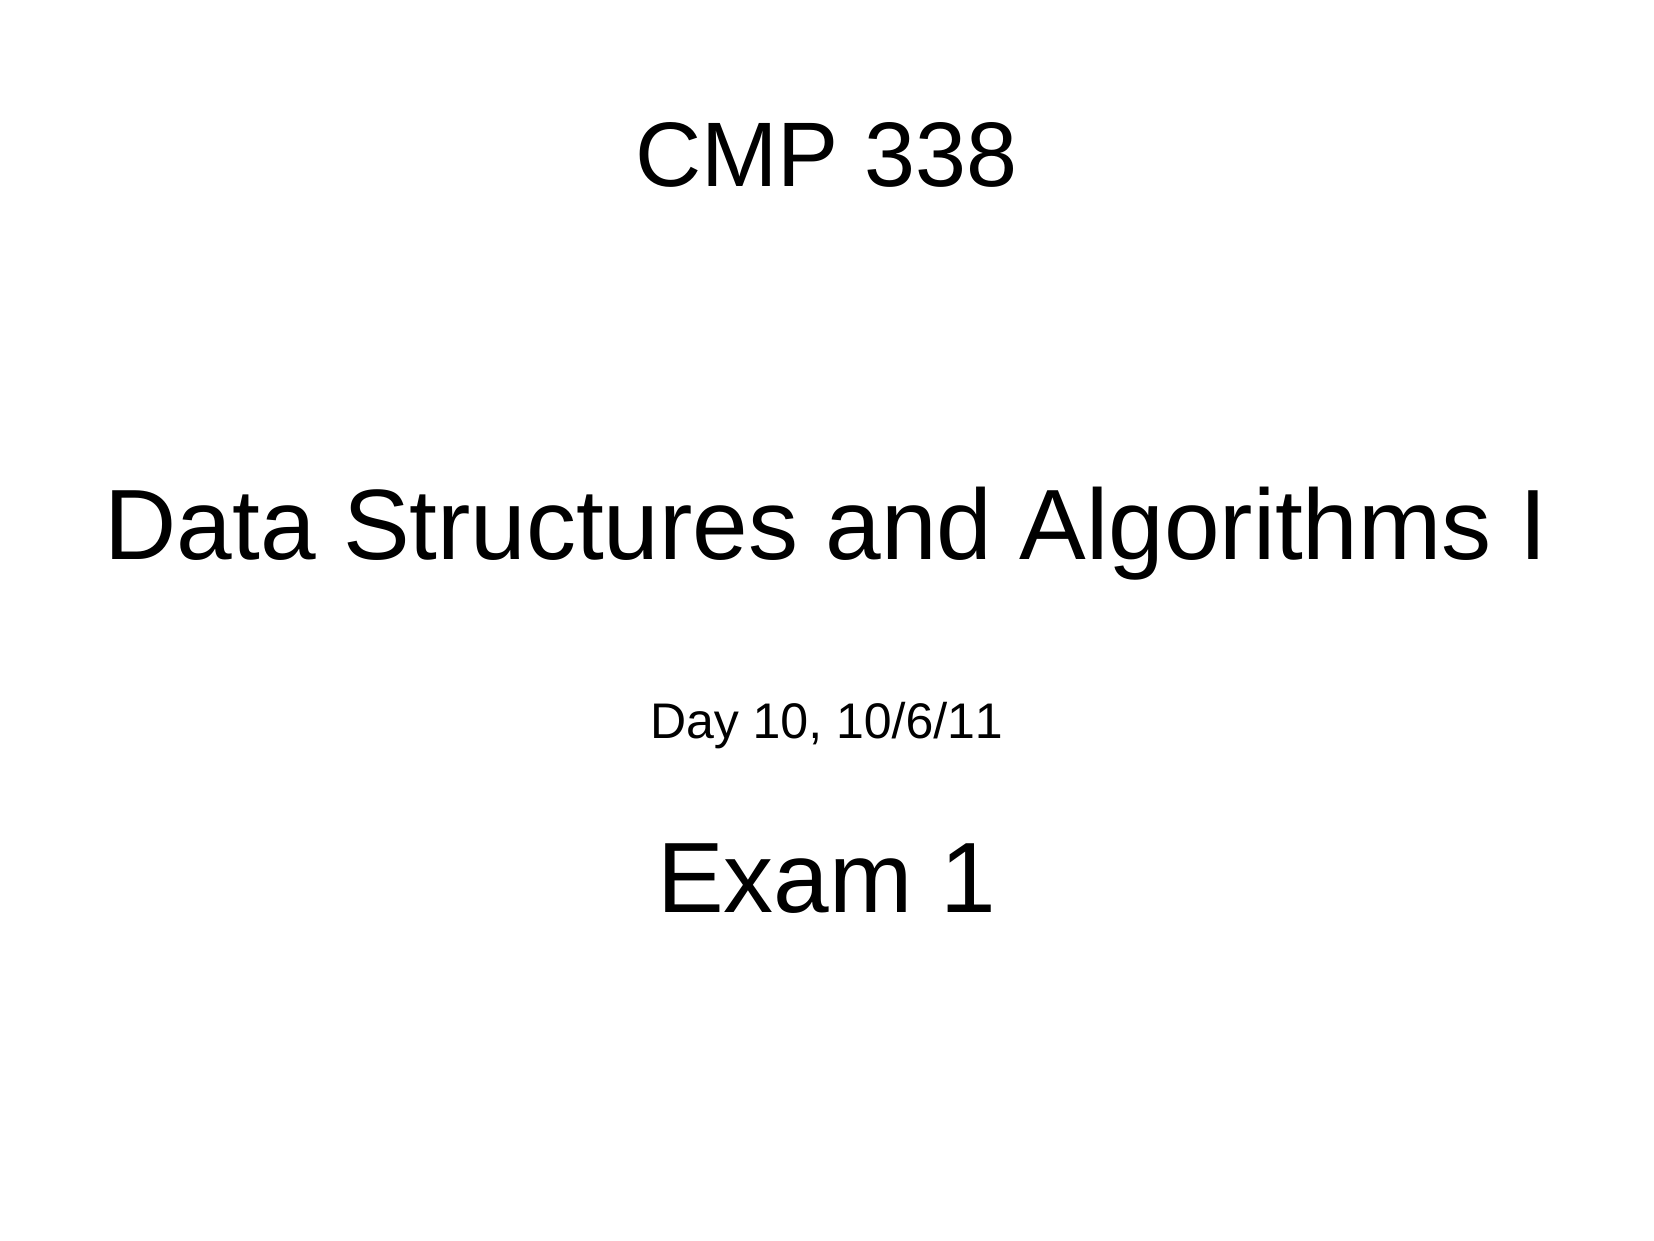

# CMP 338
Data Structures and Algorithms I
Day 10, 10/6/11
Exam 1